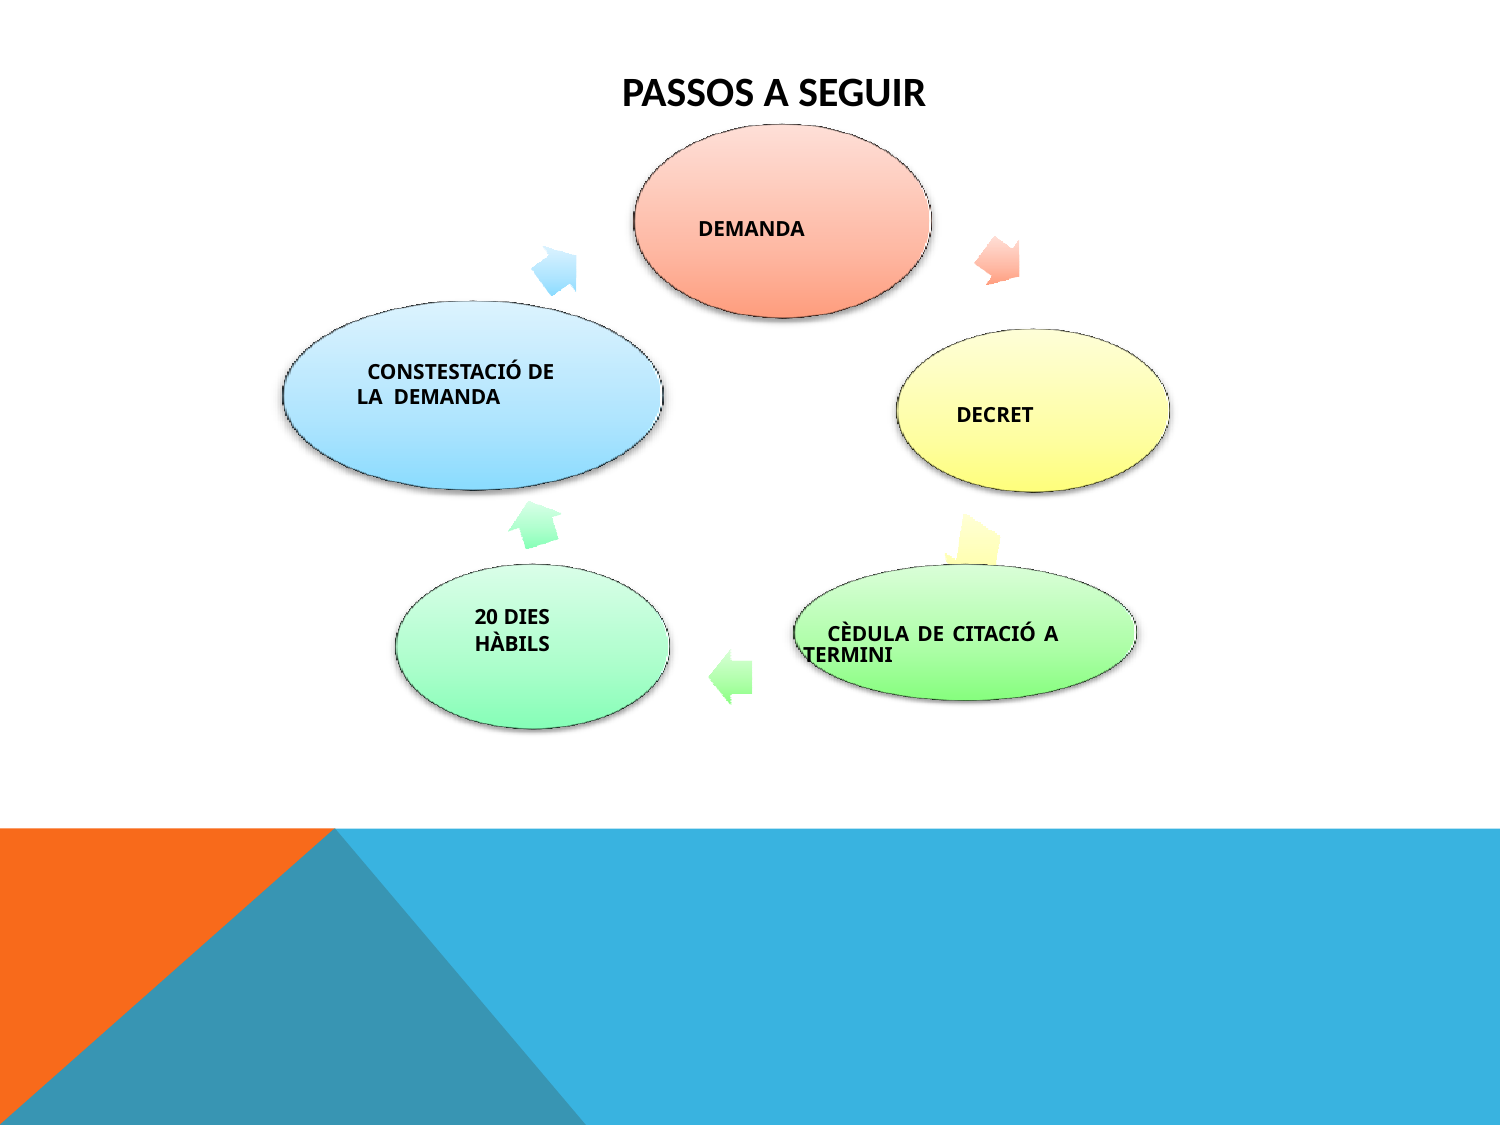

# PASSOS A SEGUIR
 DEMANDA
 CONSTESTACIÓ DE LA DEMANDA
 DECRET
20 DIES
HÀBILS
 CÈDULA DE CITACIÓ A TERMINI